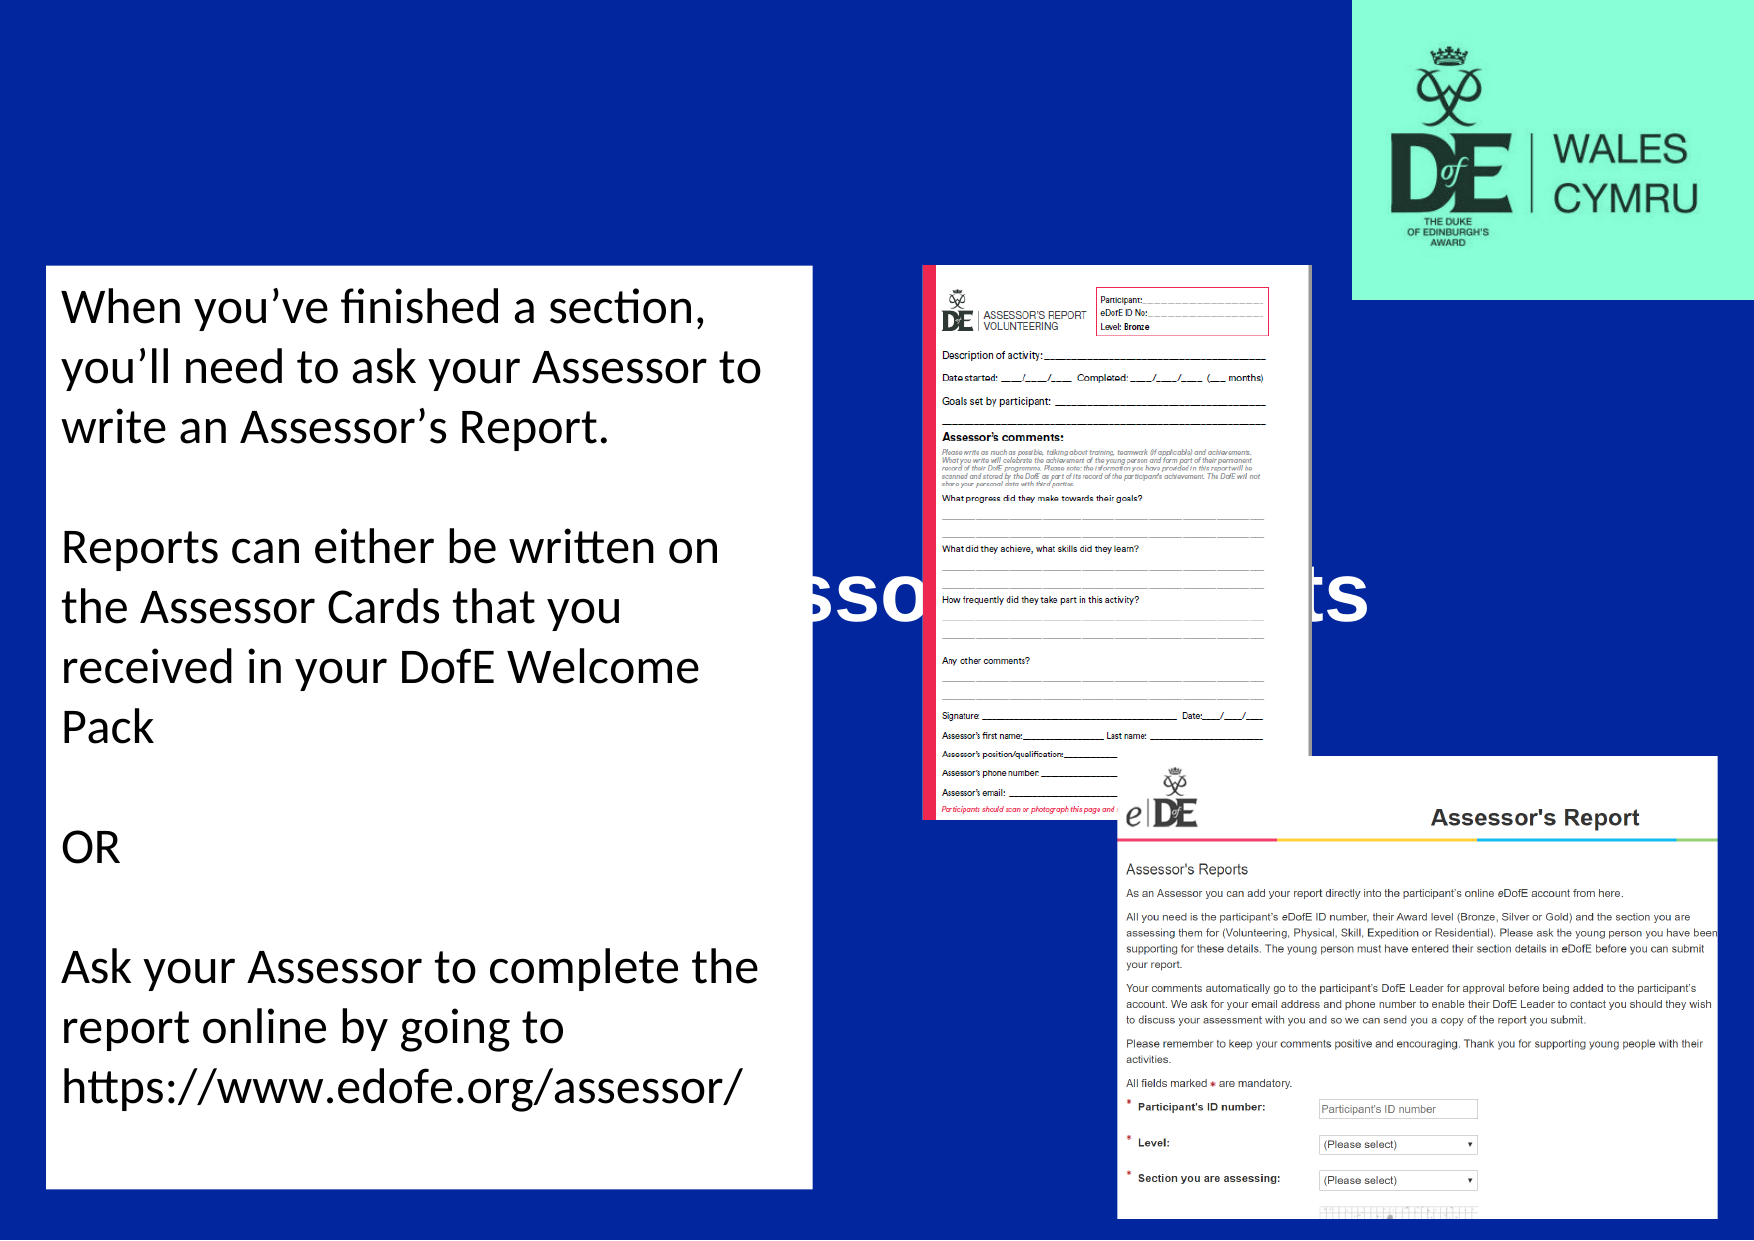

When you’ve finished a section, you’ll need to ask your Assessor to write an Assessor’s Report.
Reports can either be written on the Assessor Cards that you received in your DofE Welcome Pack
OR
Ask your Assessor to complete the report online by going to
https://www.edofe.org/assessor/
# Step 4. Assessor’s Reports